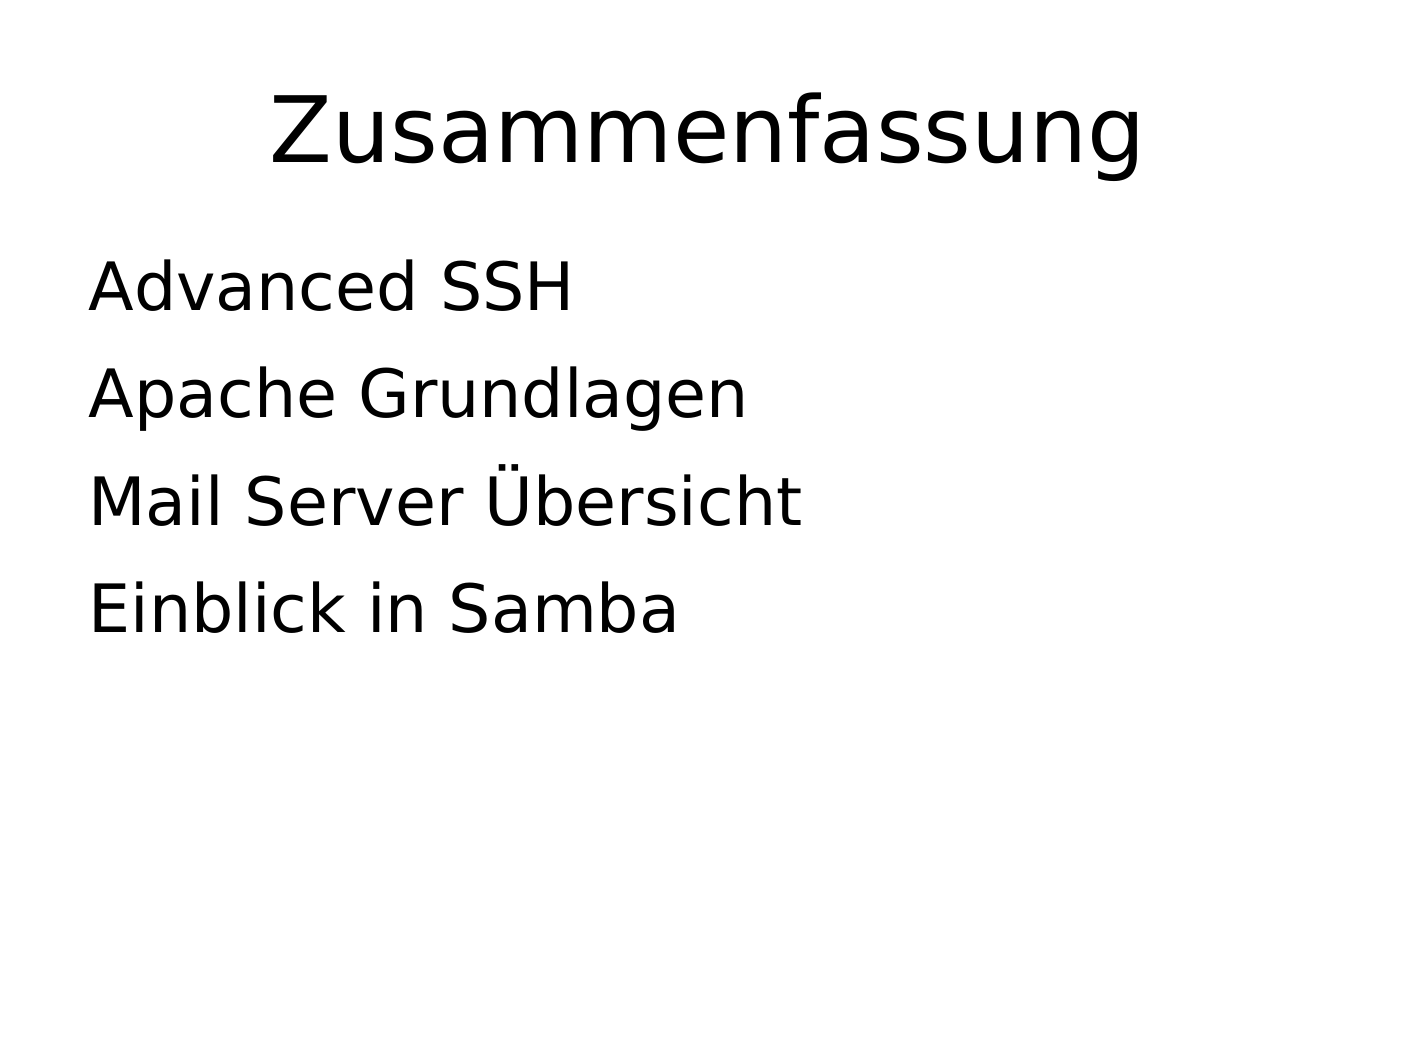

# Zusammenfassung
Advanced SSH
Apache Grundlagen
Mail Server Übersicht
Einblick in Samba